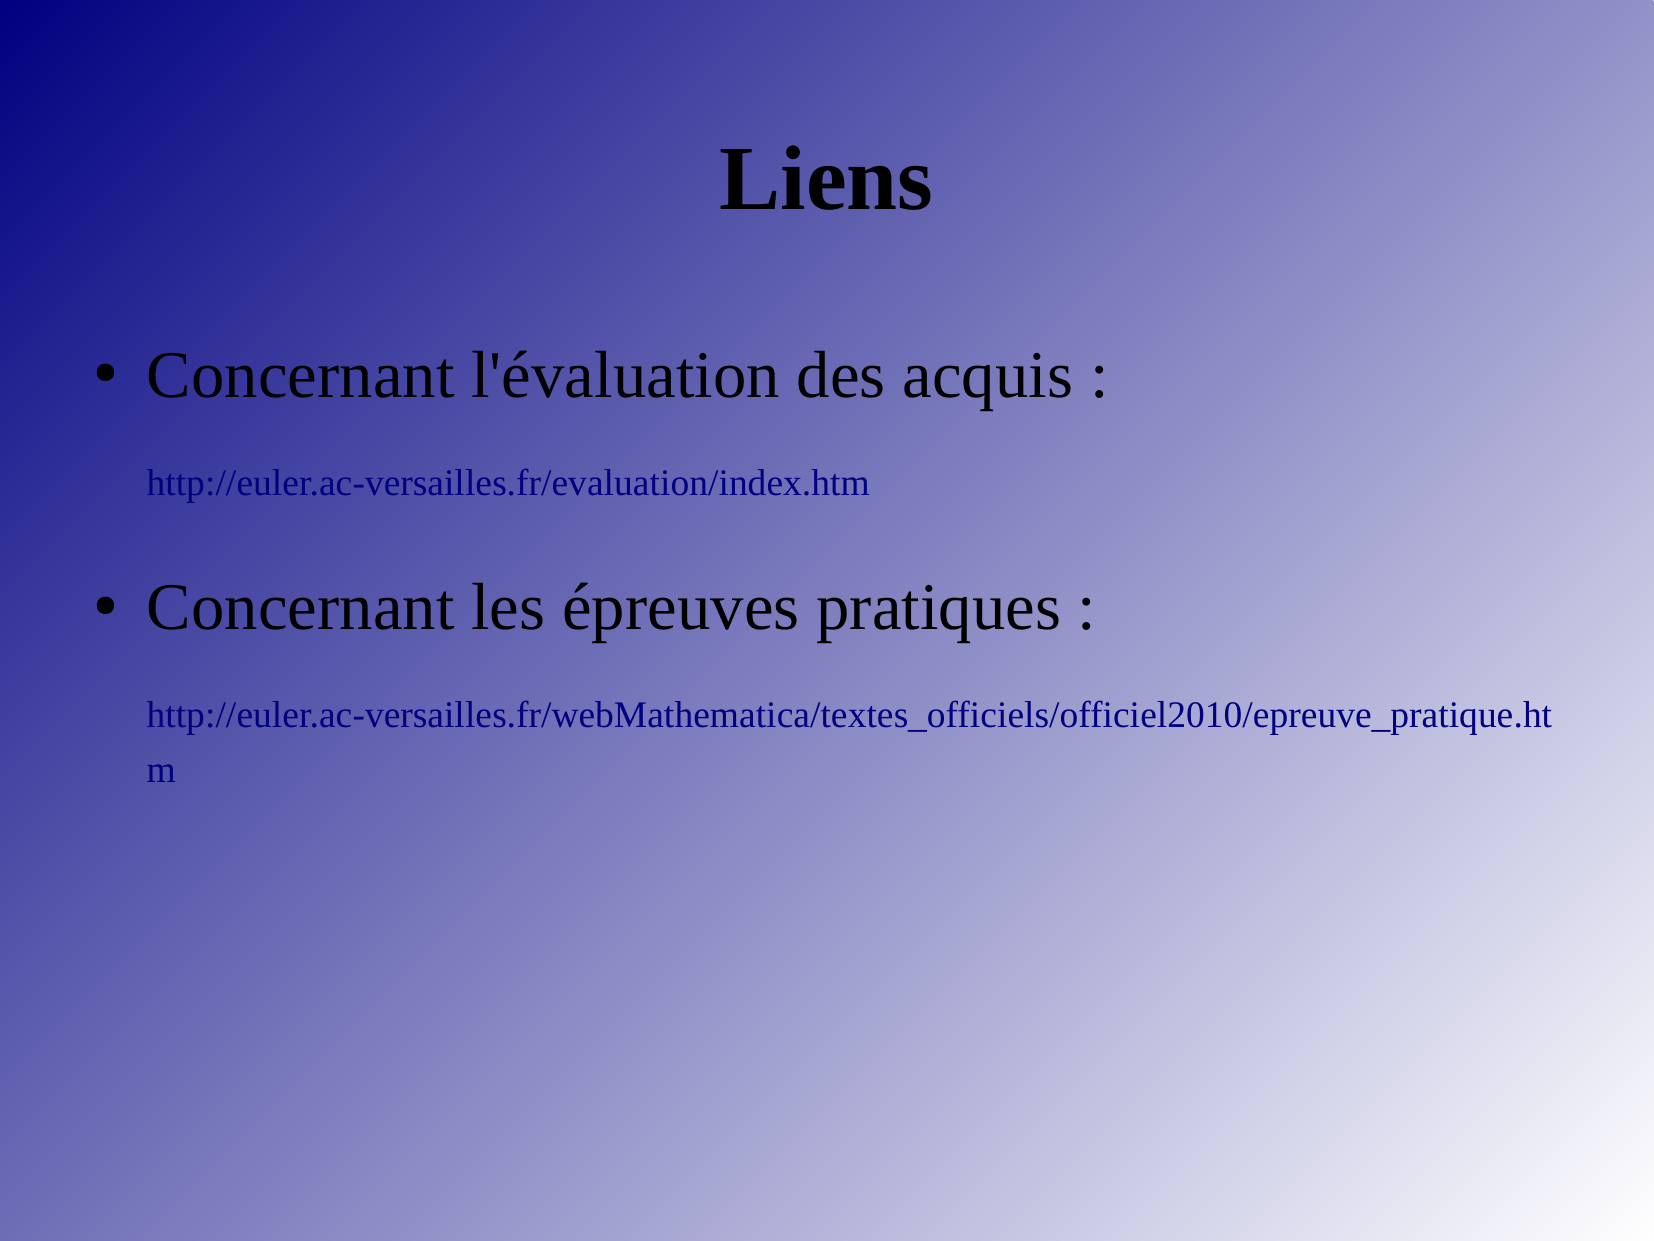

# Liens
Concernant l'évaluation des acquis :
http://euler.ac-versailles.fr/evaluation/index.htm
Concernant les épreuves pratiques :
http://euler.ac-versailles.fr/webMathematica/textes_officiels/officiel2010/epreuve_pratique.htm